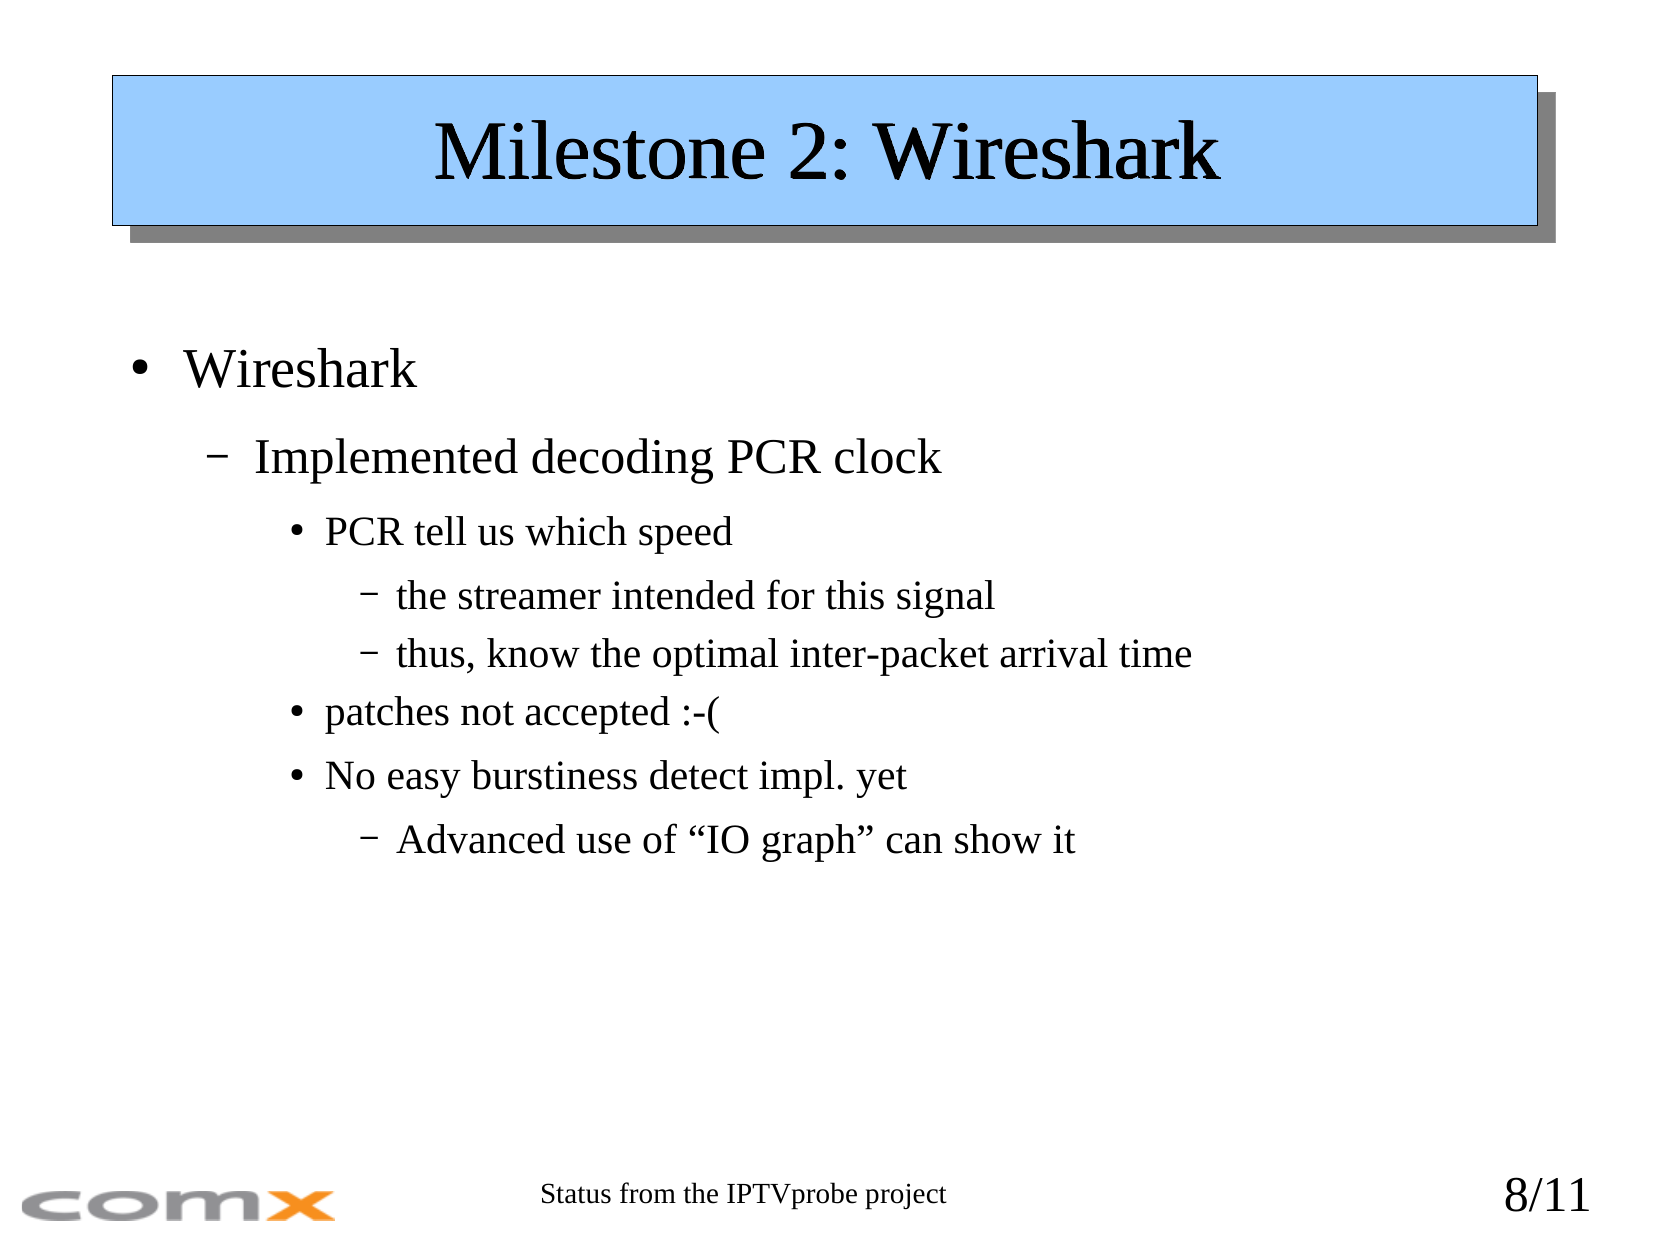

# Milestone 2: Wireshark
Wireshark
Implemented decoding PCR clock
PCR tell us which speed
the streamer intended for this signal
thus, know the optimal inter-packet arrival time
patches not accepted :-(
No easy burstiness detect impl. yet
Advanced use of “IO graph” can show it